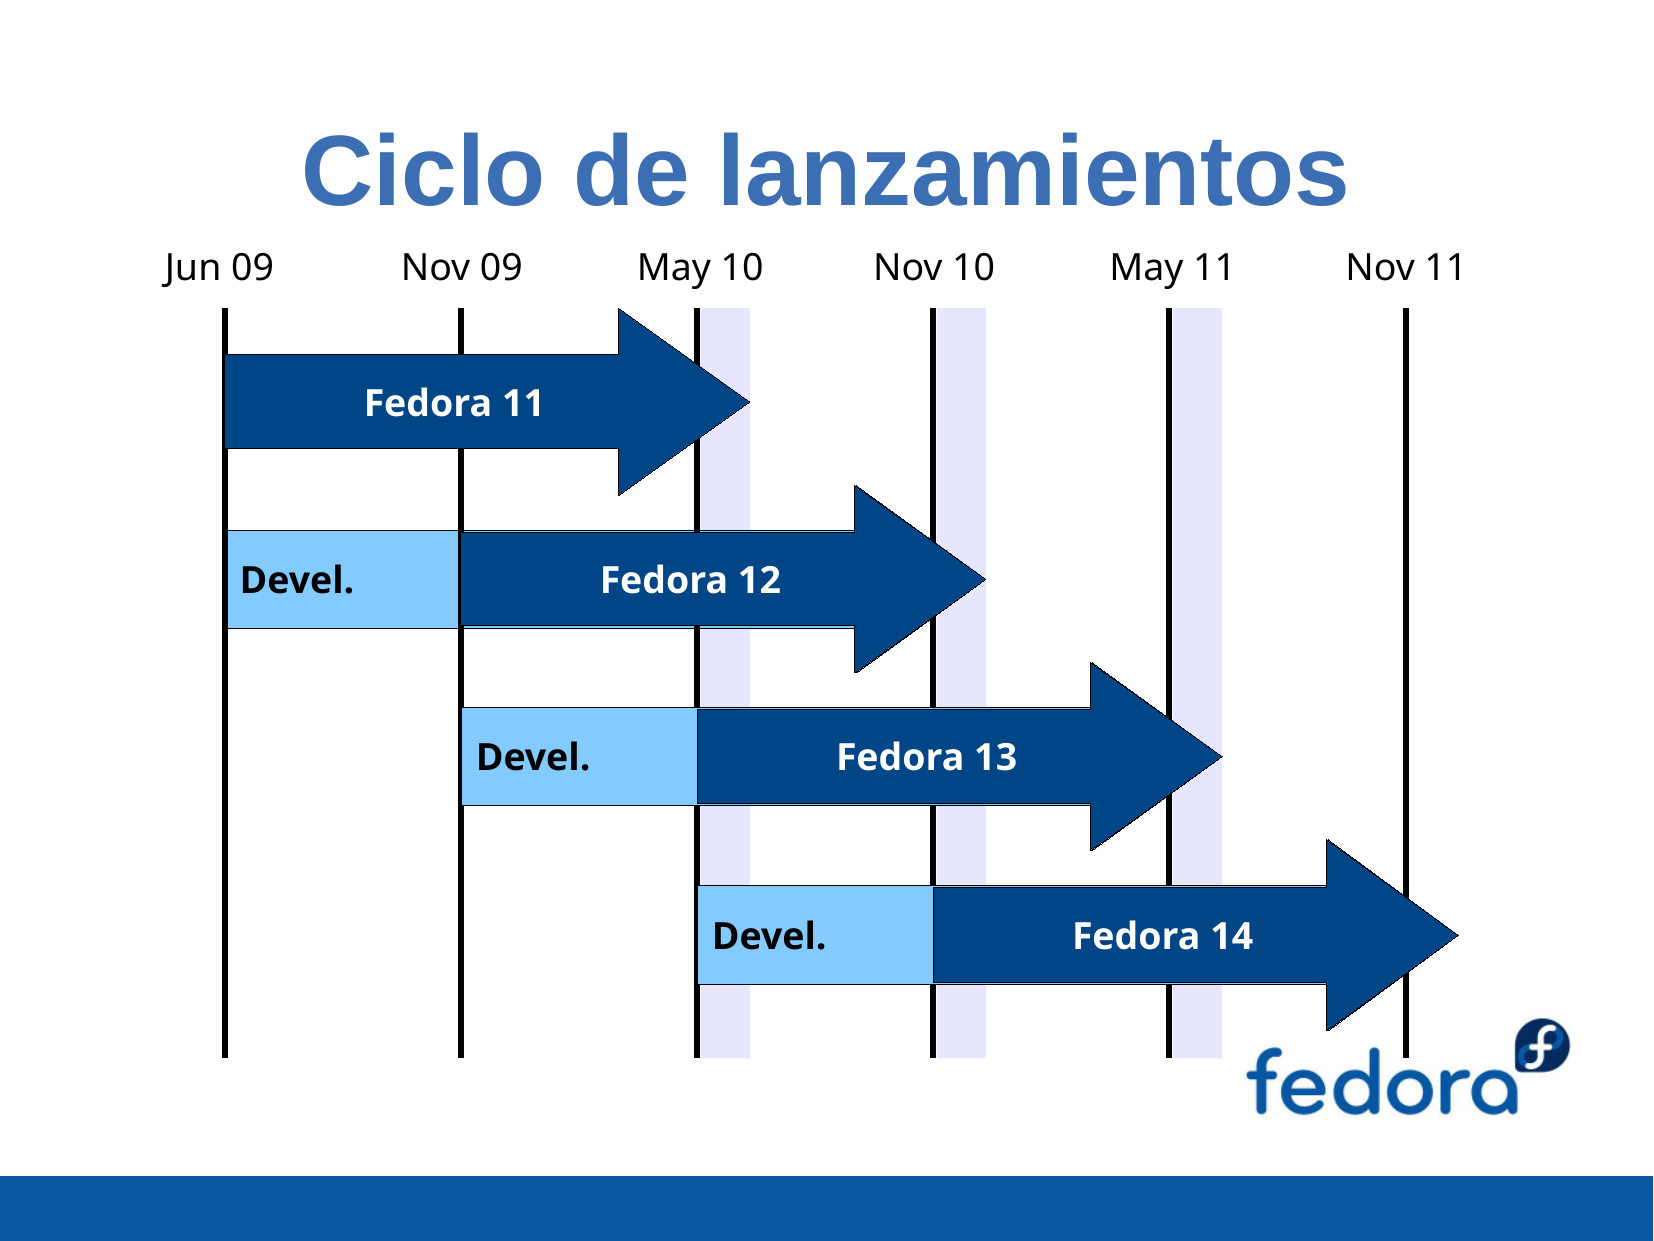

# Ciclo de lanzamientos
Jun 09
Nov 09
May 10
Nov 10
May 11
Nov 11
Fedora 11
Fedora 12
Devel.
Fedora 13
Devel.
Fedora 14
Devel.
The Fedora 11 release had a longer development cycle to include critical features.